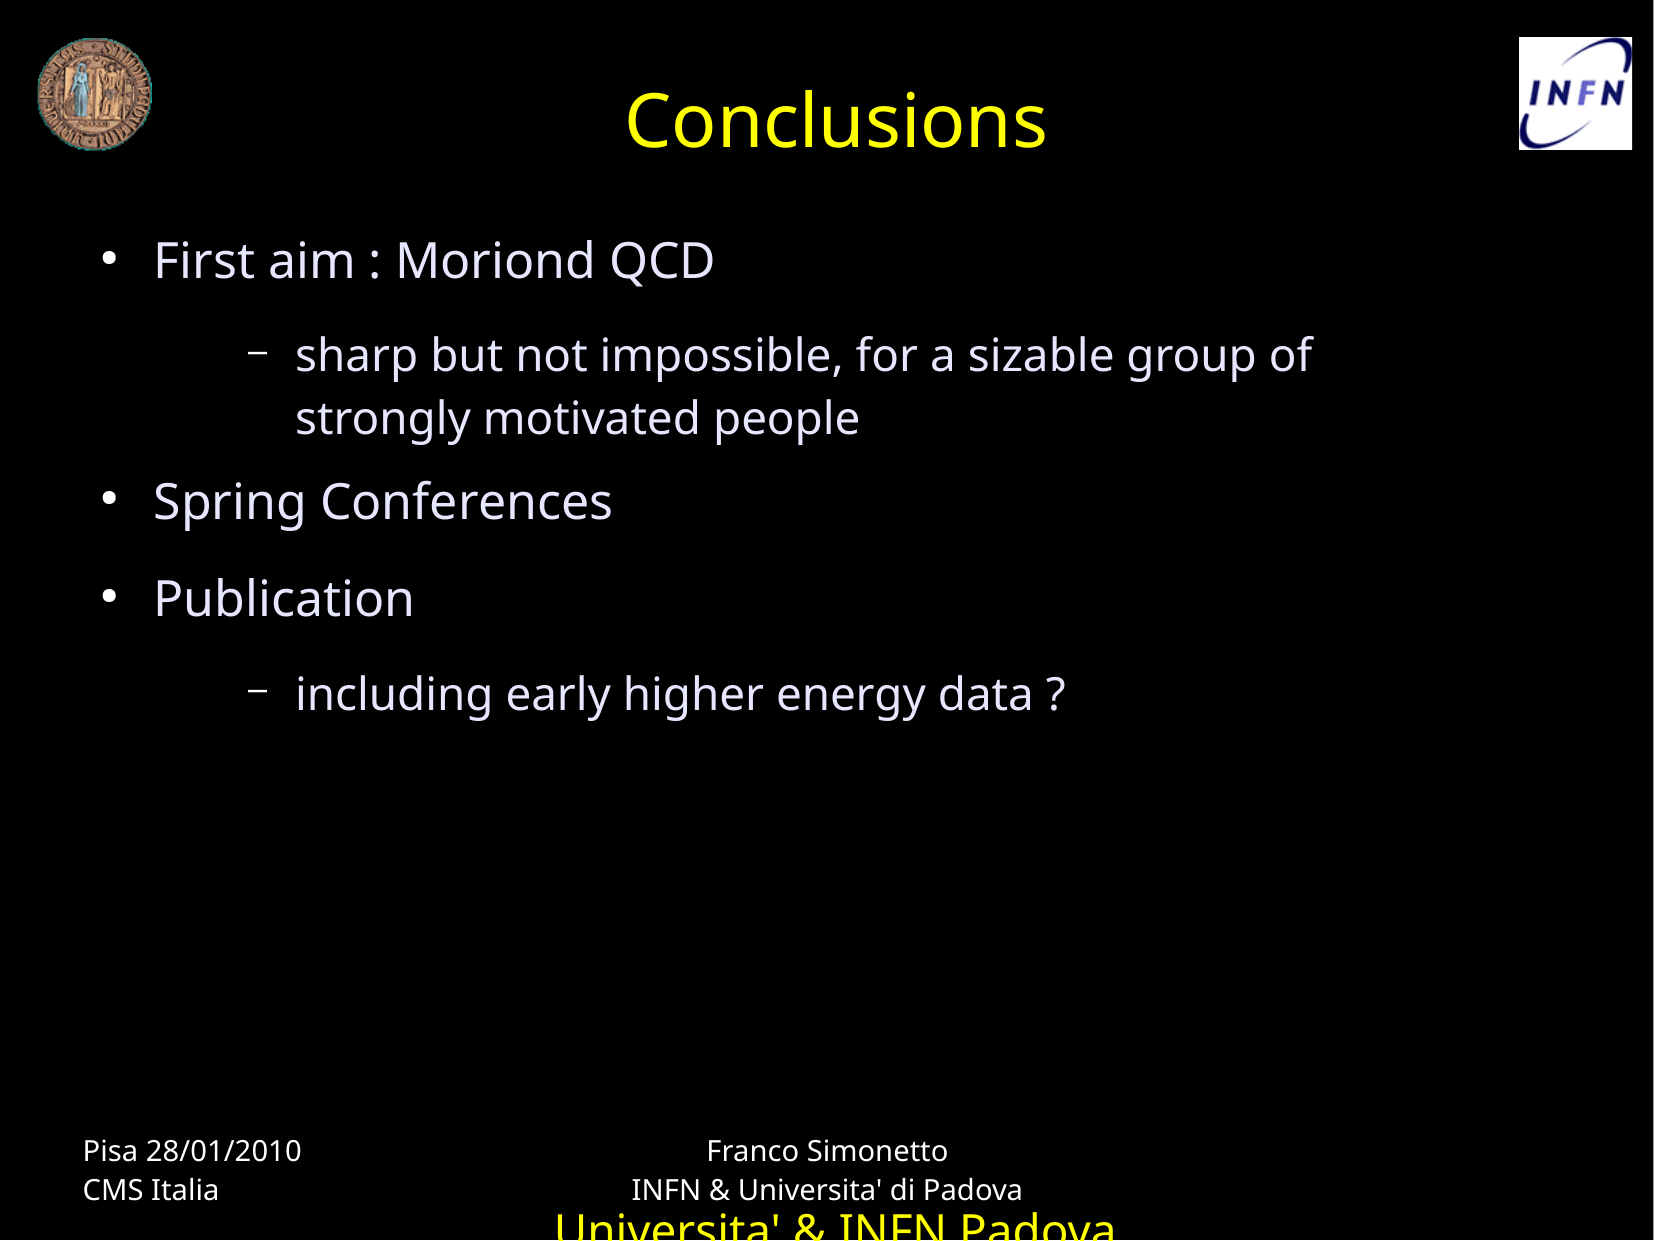

# Conclusions
First aim : Moriond QCD
sharp but not impossible, for a sizable group of strongly motivated people
Spring Conferences
Publication
including early higher energy data ?